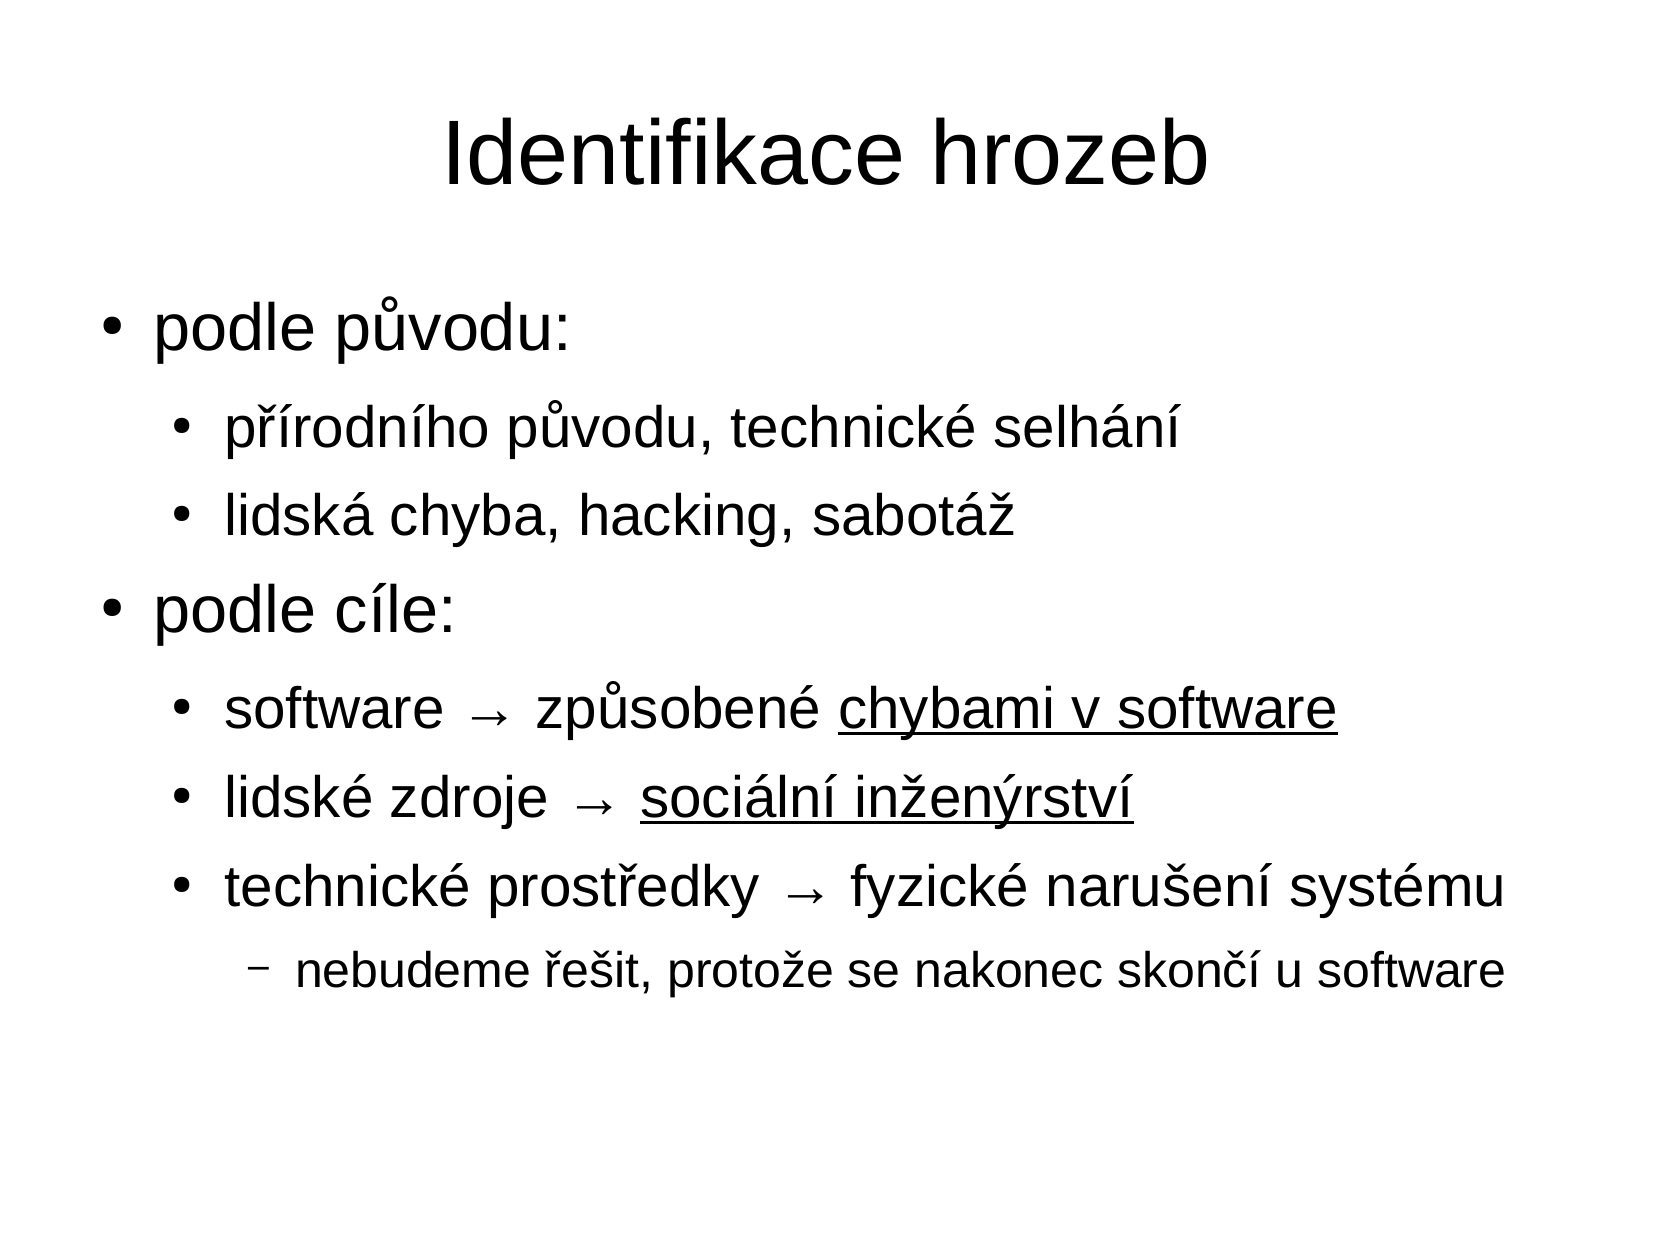

# Identifikace hrozeb
podle původu:
přírodního původu, technické selhání
lidská chyba, hacking, sabotáž
podle cíle:
software → způsobené chybami v software
lidské zdroje → sociální inženýrství
technické prostředky → fyzické narušení systému
nebudeme řešit, protože se nakonec skončí u software